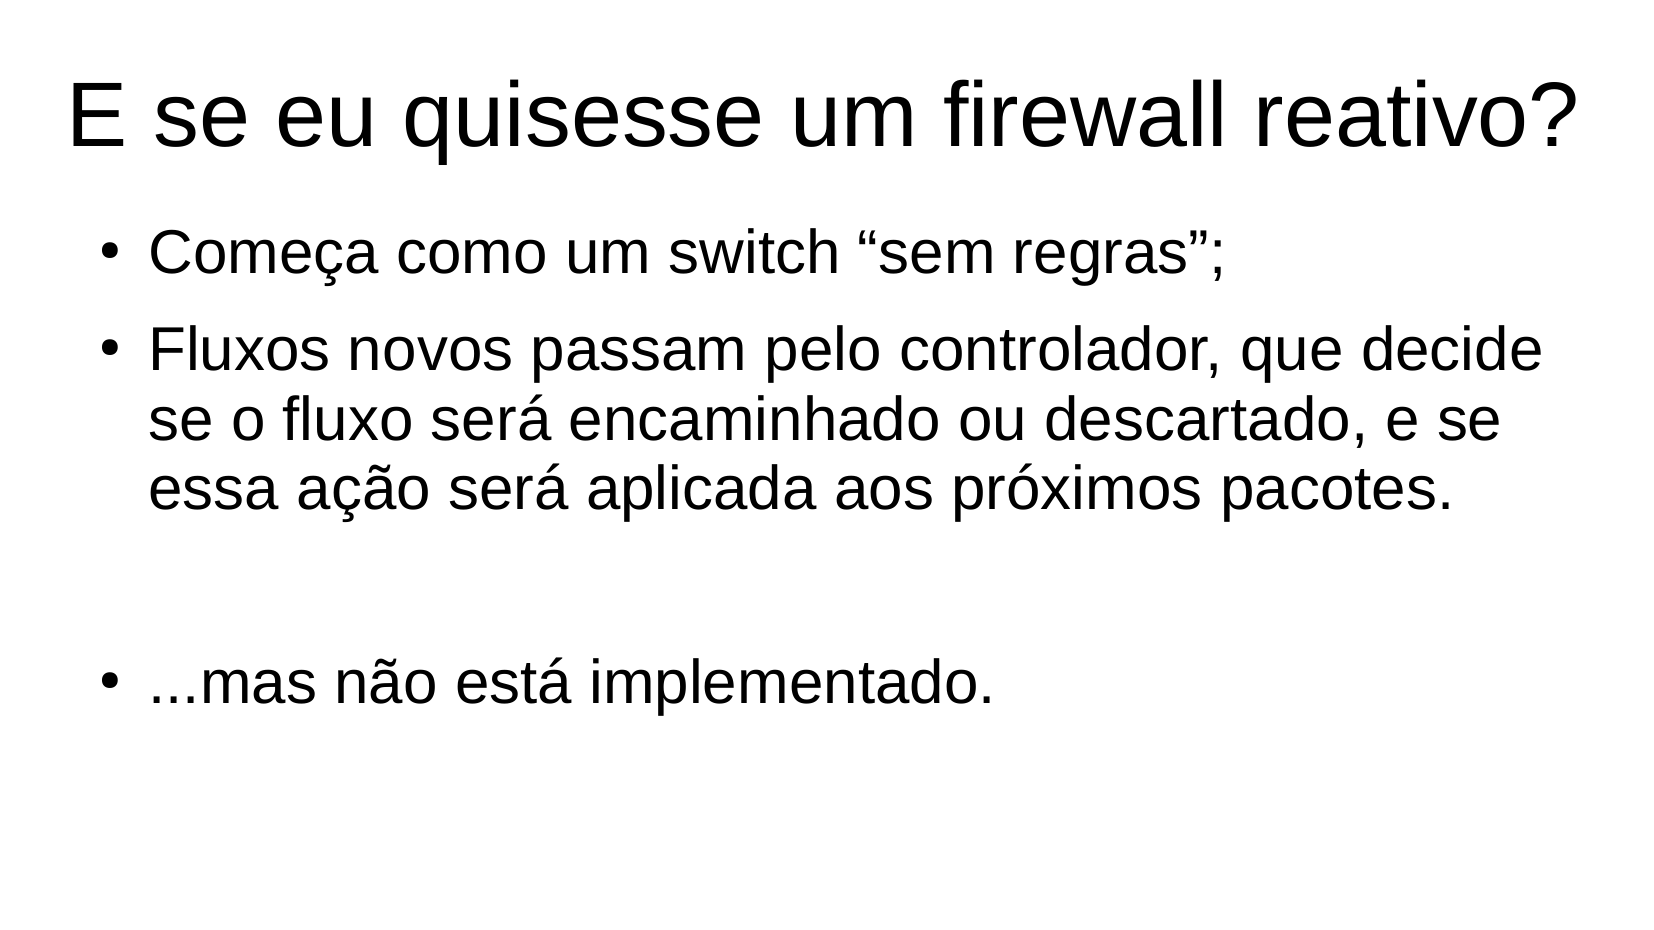

# E se eu quisesse um firewall reativo?
Começa como um switch “sem regras”;
Fluxos novos passam pelo controlador, que decide se o fluxo será encaminhado ou descartado, e se essa ação será aplicada aos próximos pacotes.
...mas não está implementado.